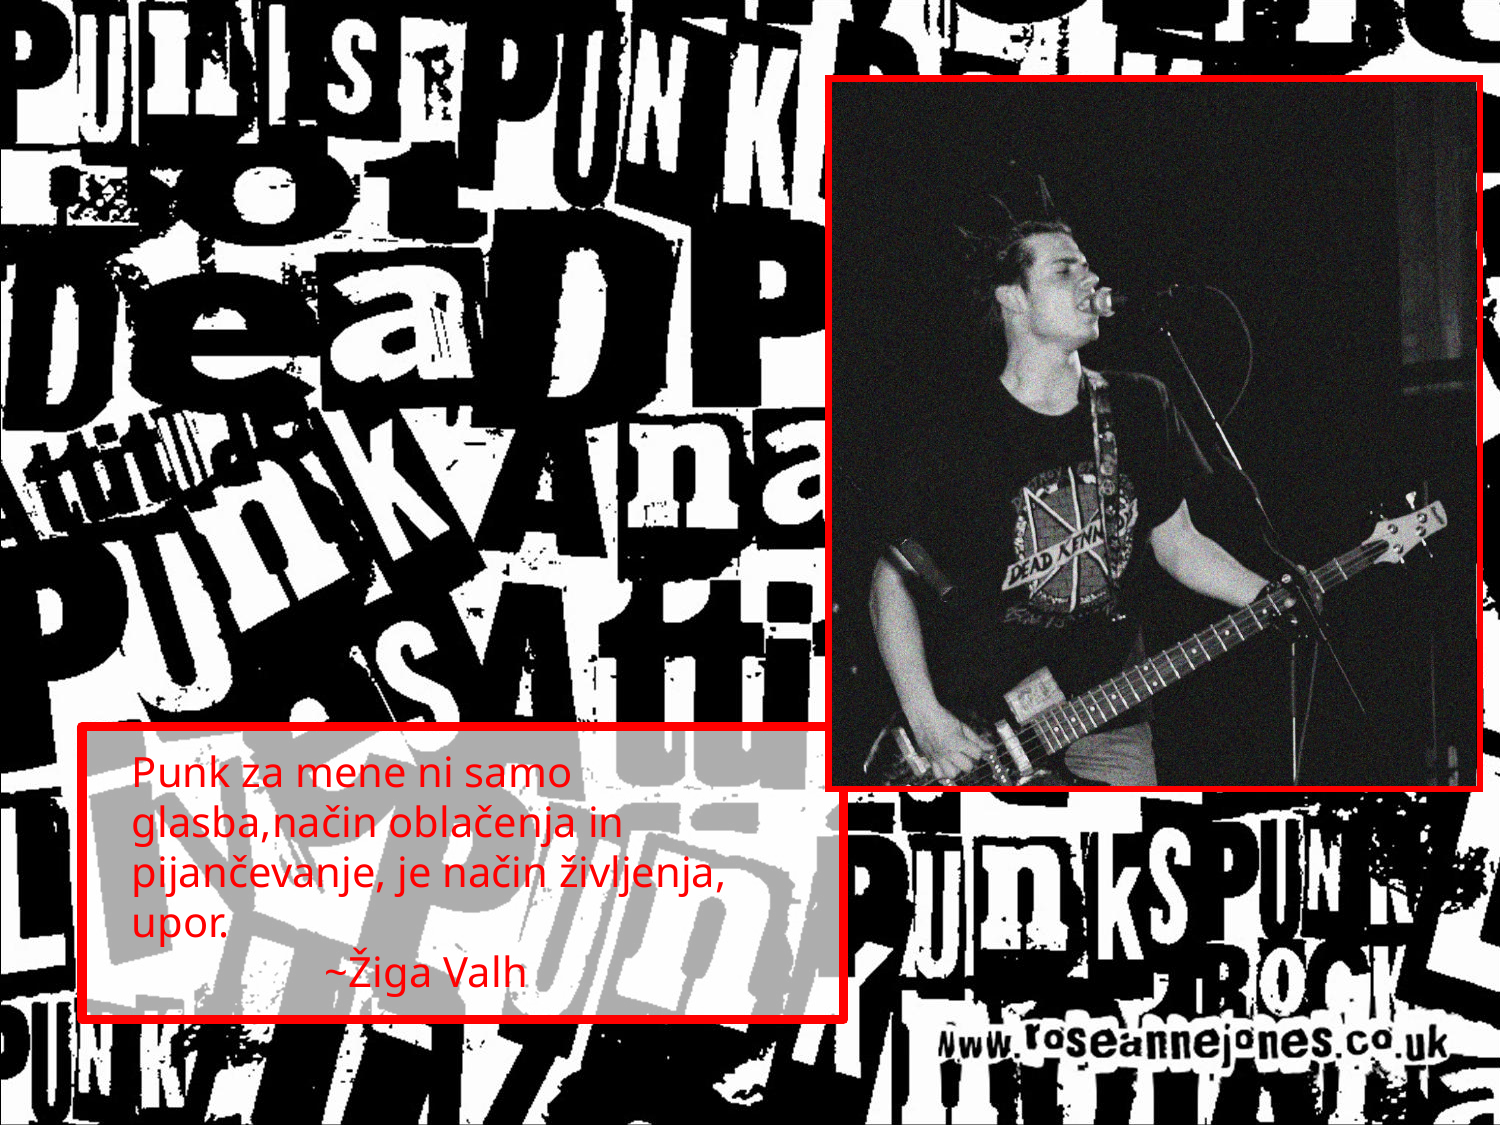

Punk za mene ni samo glasba,način oblačenja in pijančevanje, je način življenja, upor.
		 ~Žiga Valh